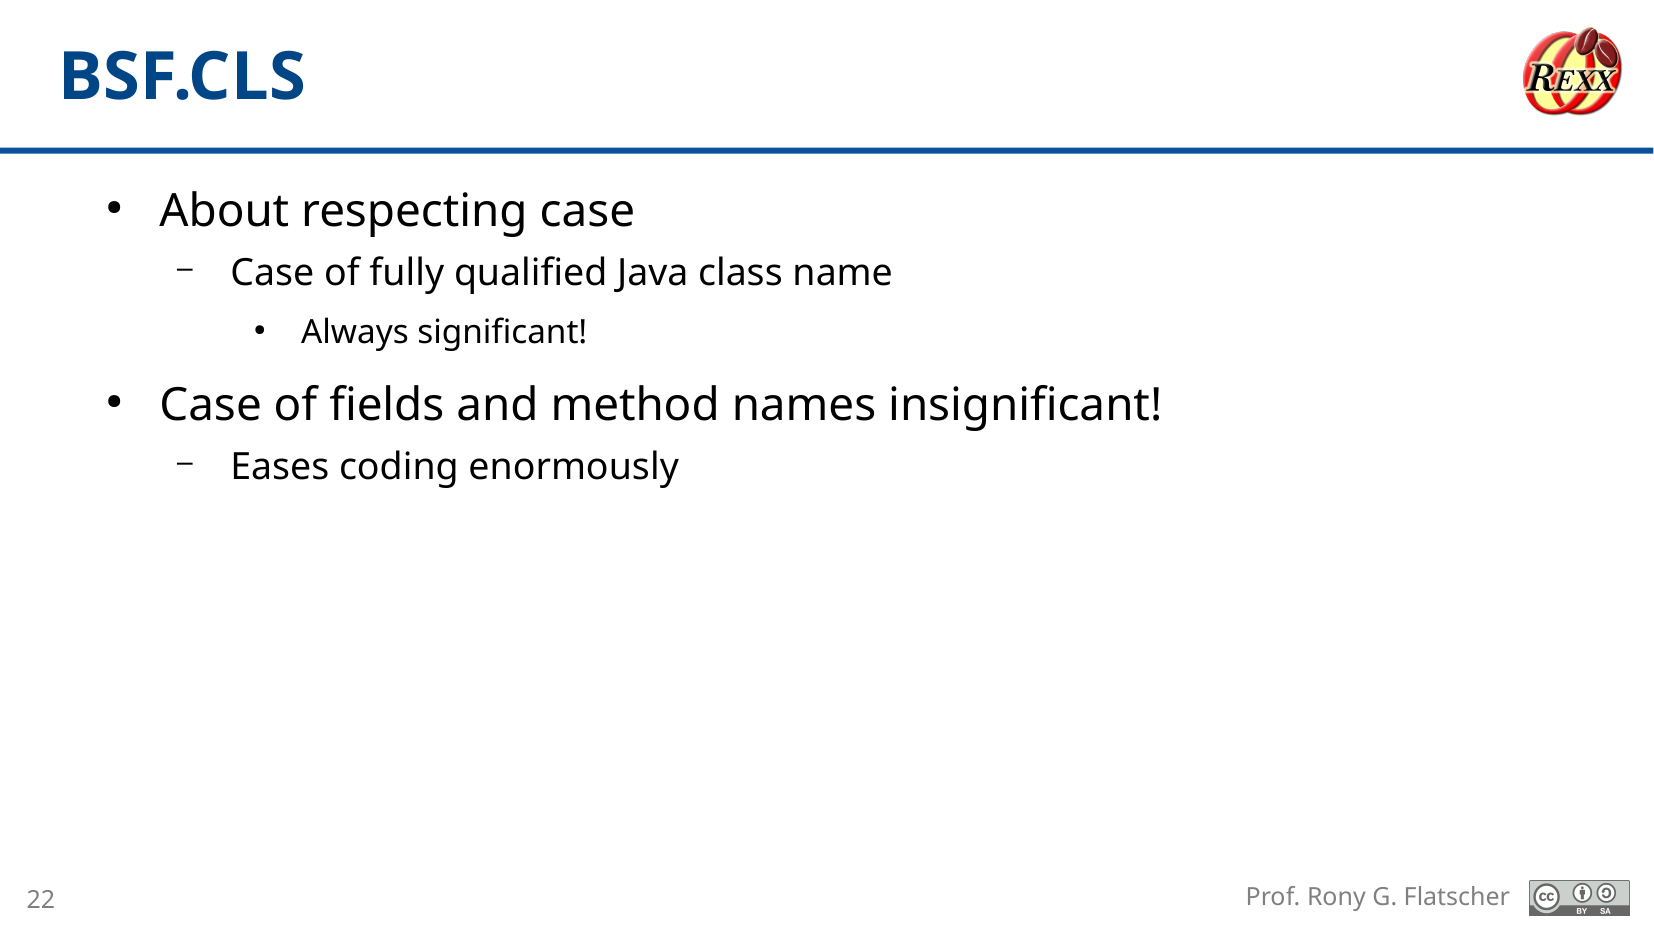

# BSF.CLS
About respecting case
Case of fully qualified Java class name
Always significant!
Case of fields and method names insignificant!
Eases coding enormously